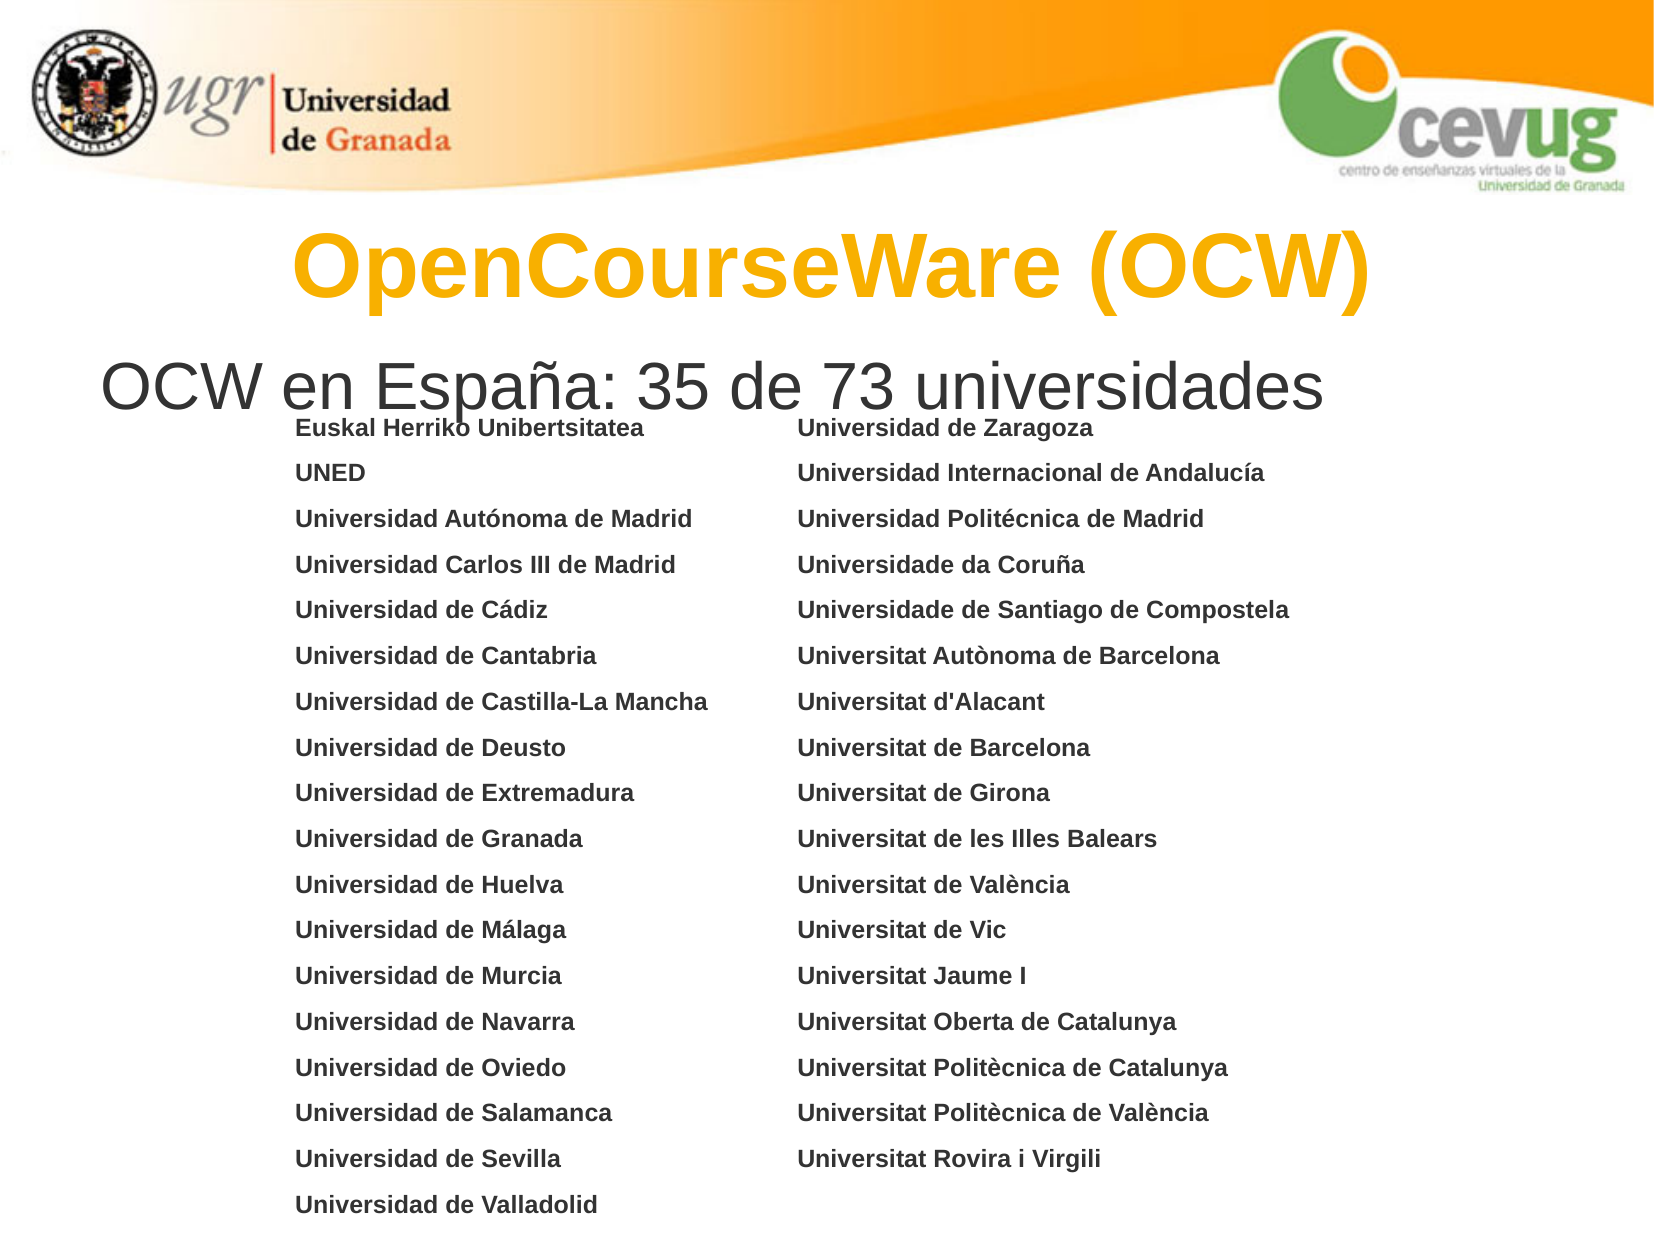

# OpenCourseWare (OCW)
OCW en España: 35 de 73 universidades
Euskal Herriko Unibertsitatea
UNED
Universidad Autónoma de Madrid
Universidad Carlos III de Madrid
Universidad de Cádiz
Universidad de Cantabria
Universidad de Castilla-La Mancha
Universidad de Deusto
Universidad de Extremadura
Universidad de Granada
Universidad de Huelva
Universidad de Málaga
Universidad de Murcia
Universidad de Navarra
Universidad de Oviedo
Universidad de Salamanca
Universidad de Sevilla
Universidad de Valladolid
Universidad de Zaragoza
Universidad Internacional de Andalucía
Universidad Politécnica de Madrid
Universidade da Coruña
Universidade de Santiago de Compostela
Universitat Autònoma de Barcelona
Universitat d'Alacant
Universitat de Barcelona
Universitat de Girona
Universitat de les Illes Balears
Universitat de València
Universitat de Vic
Universitat Jaume I
Universitat Oberta de Catalunya
Universitat Politècnica de Catalunya
Universitat Politècnica de València
Universitat Rovira i Virgili